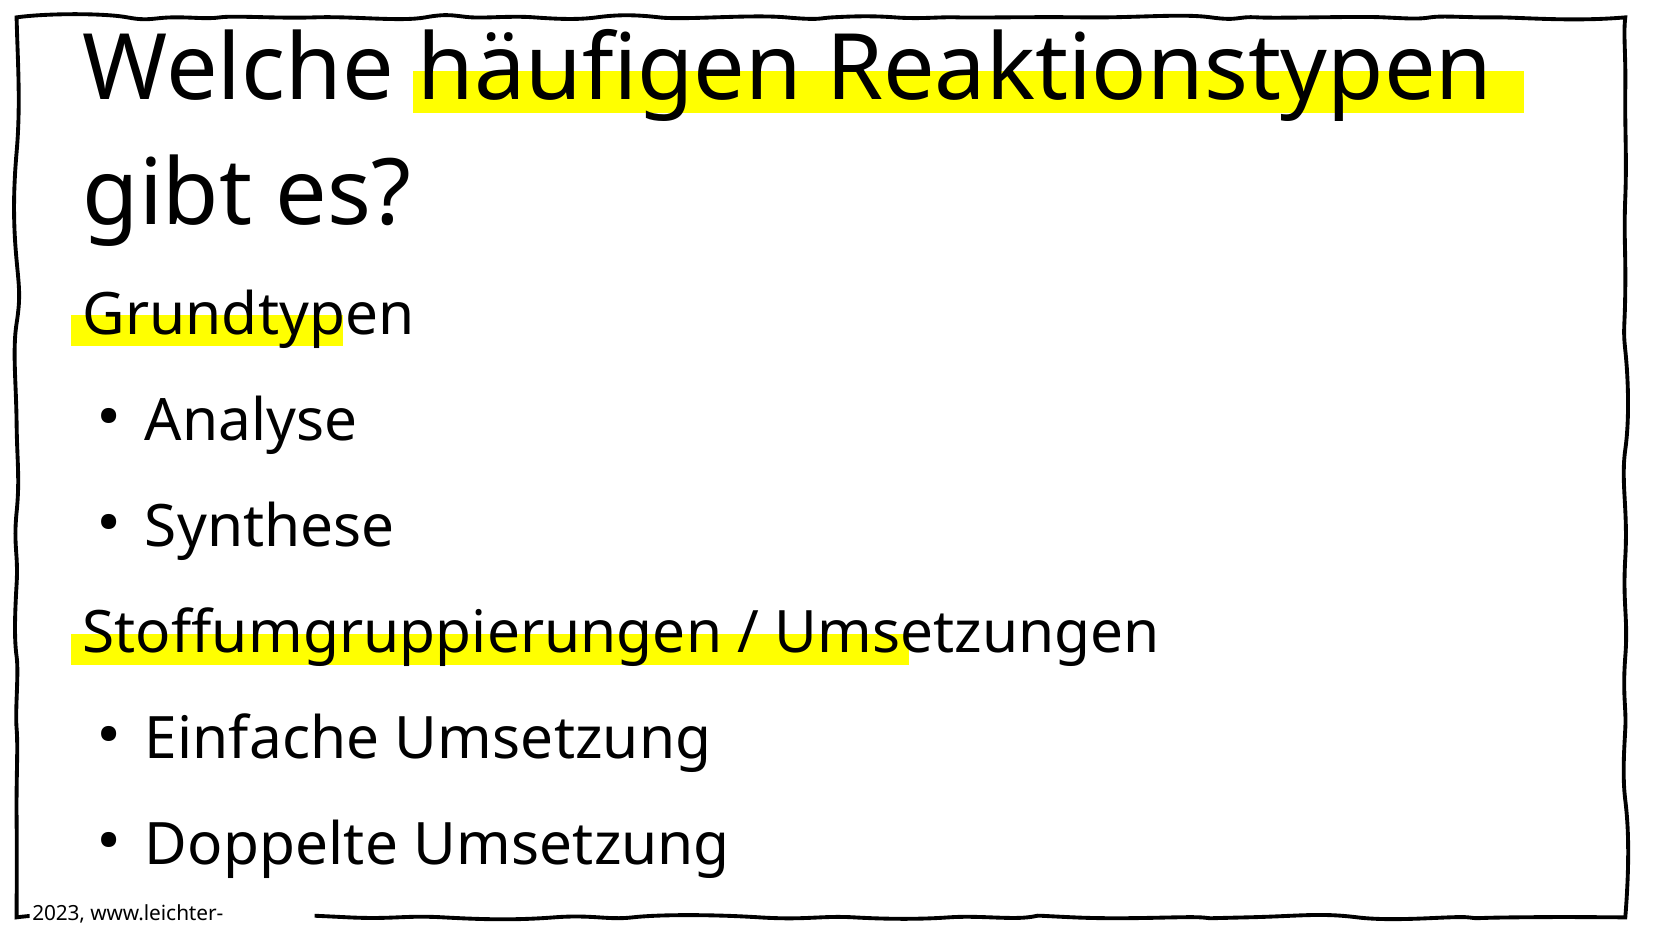

# Welche häufigen Reaktionstypen gibt es?
Grundtypen
Analyse
Synthese
Stoffumgruppierungen / Umsetzungen
Einfache Umsetzung
Doppelte Umsetzung